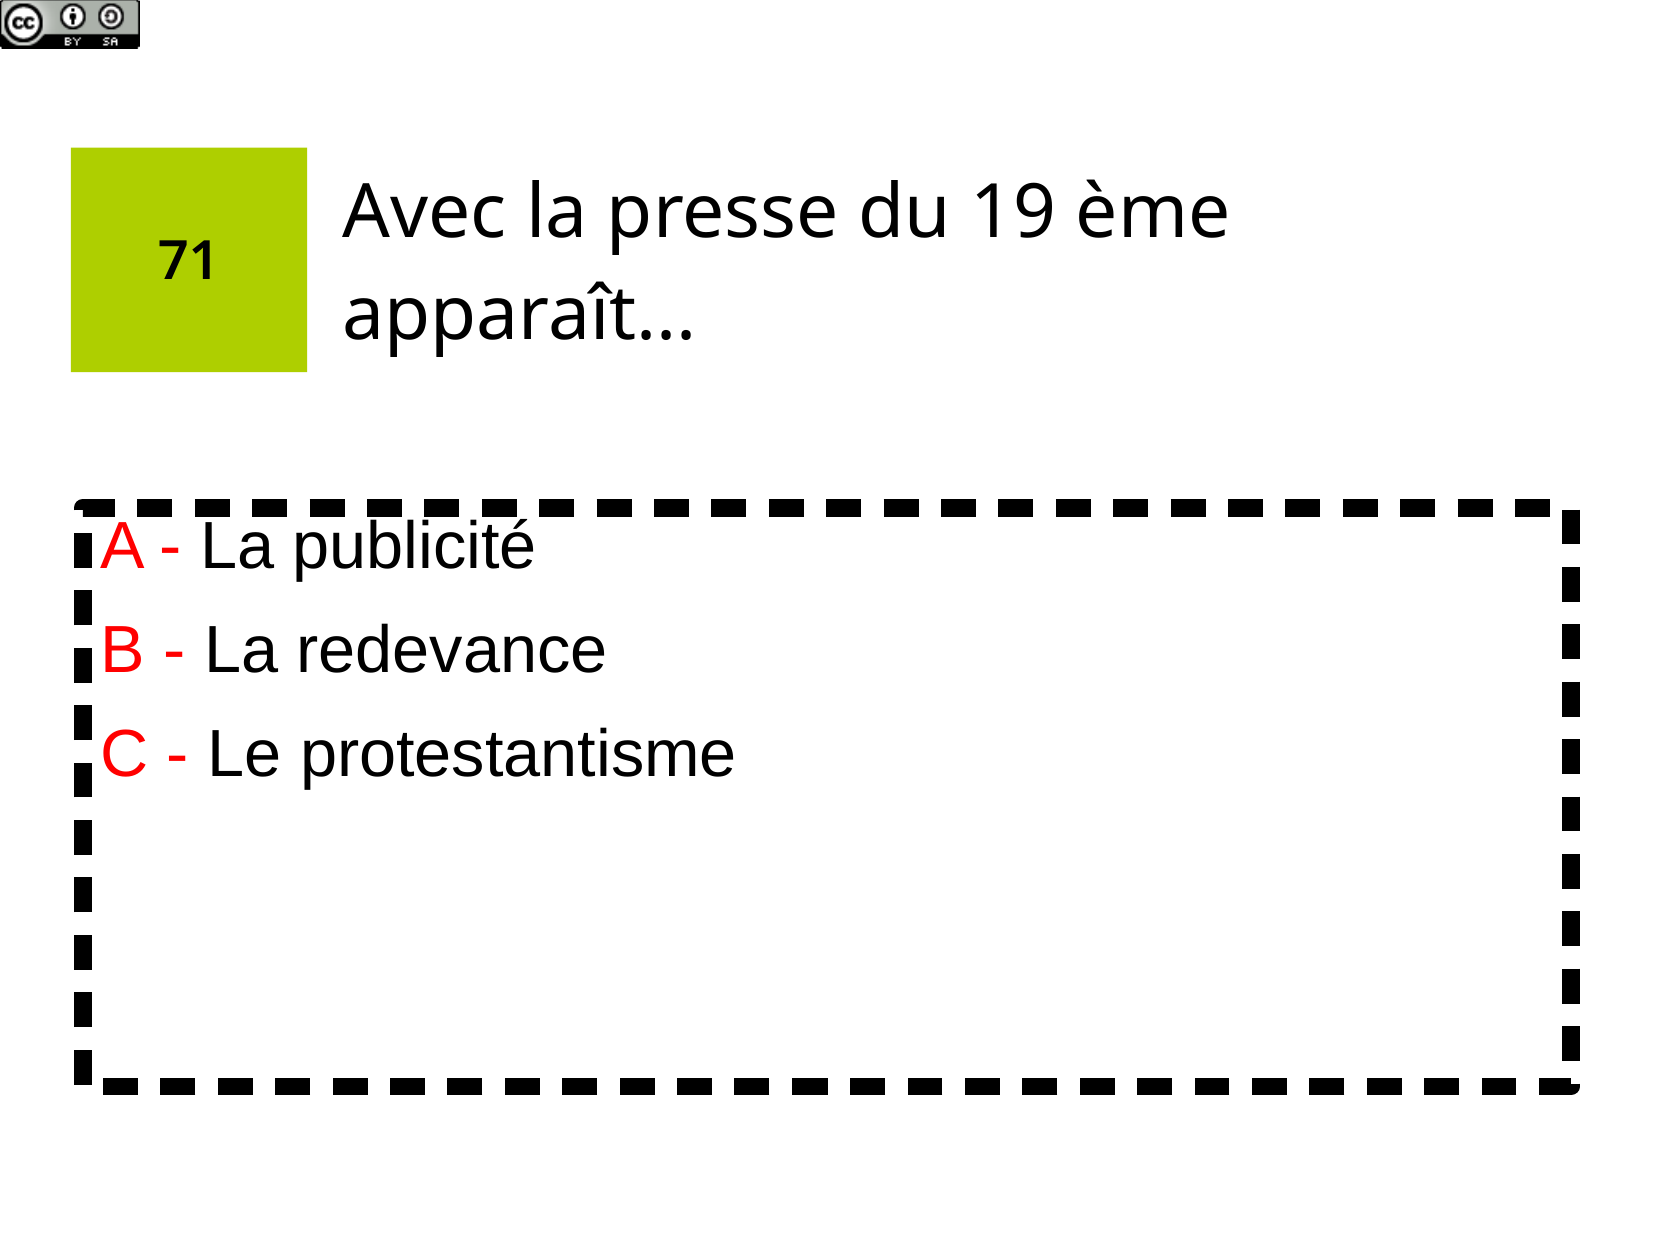

# Avec la presse du 19 ème apparaît...
71
La publicité
La redevance
Le protestantisme